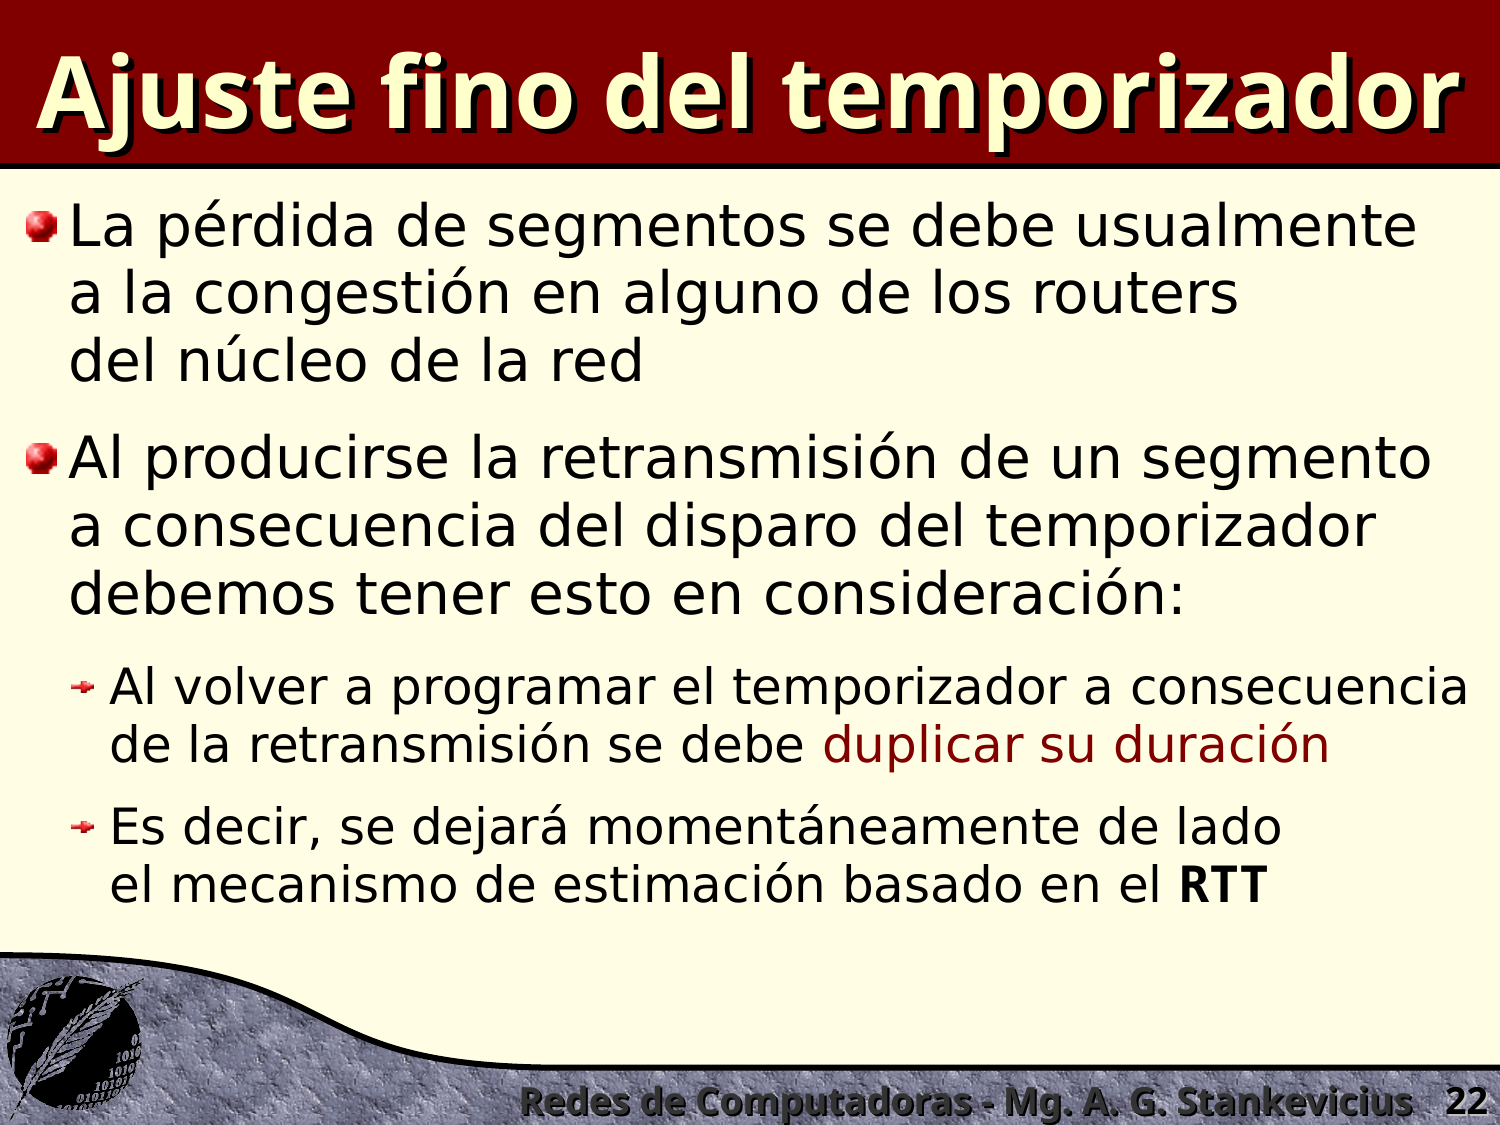

# Ajuste fino del temporizador
La pérdida de segmentos se debe usualmente
a la congestión en alguno de los routers
del núcleo de la red
Al producirse la retransmisión de un segmento a consecuencia del disparo del temporizador
debemos tener esto en consideración:
Al volver a programar el temporizador a consecuencia de la retransmisión se debe duplicar su duración
Es decir, se dejará momentáneamente de lado
el mecanismo de estimación basado en el RTT
22